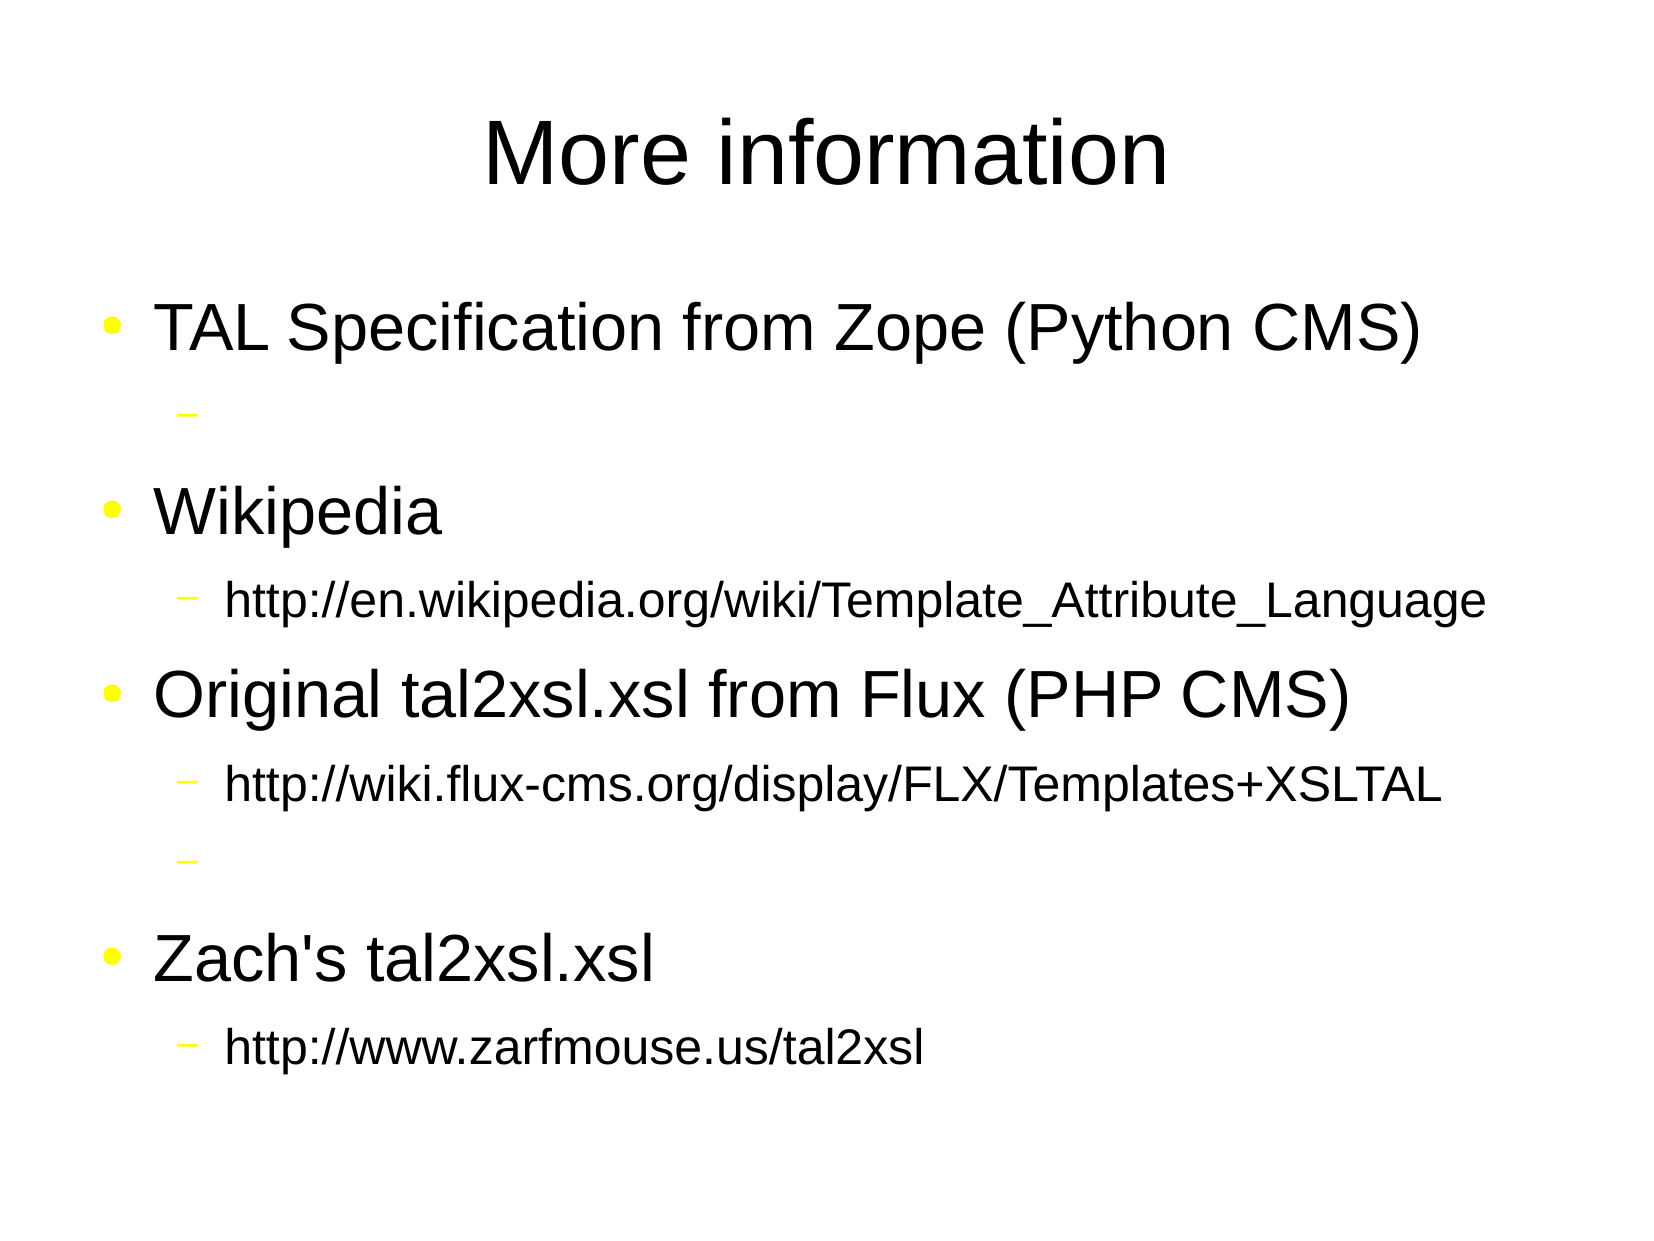

# More information
TAL Specification from Zope (Python CMS)
http://wiki.zope.org/ZPT/TALSpecification14
Wikipedia
http://en.wikipedia.org/wiki/Template_Attribute_Language
Original tal2xsl.xsl from Flux (PHP CMS)
http://wiki.flux-cms.org/display/FLX/Templates+XSLTAL
http://php5.bitflux.org/xsltal/
Zach's tal2xsl.xsl
http://www.zarfmouse.us/tal2xsl